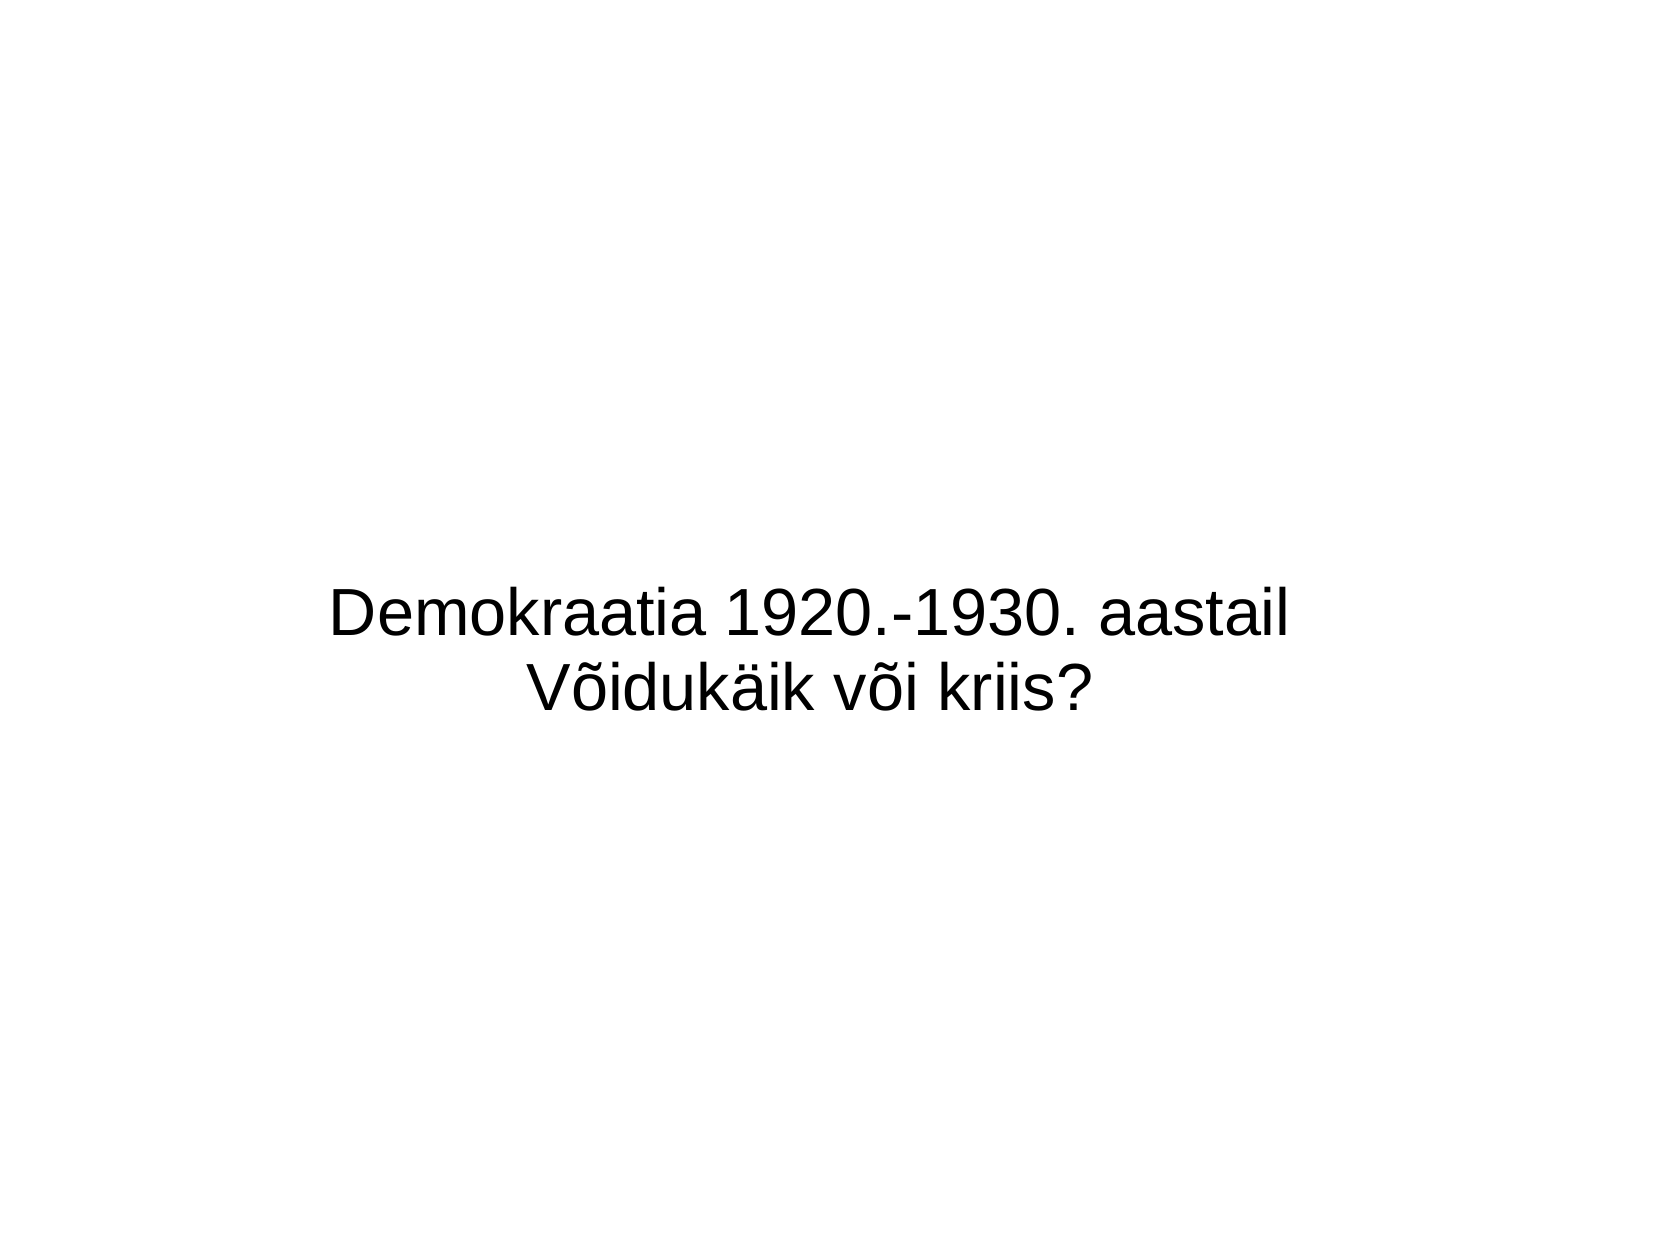

#
Demokraatia 1920.-1930. aastail
Võidukäik või kriis?